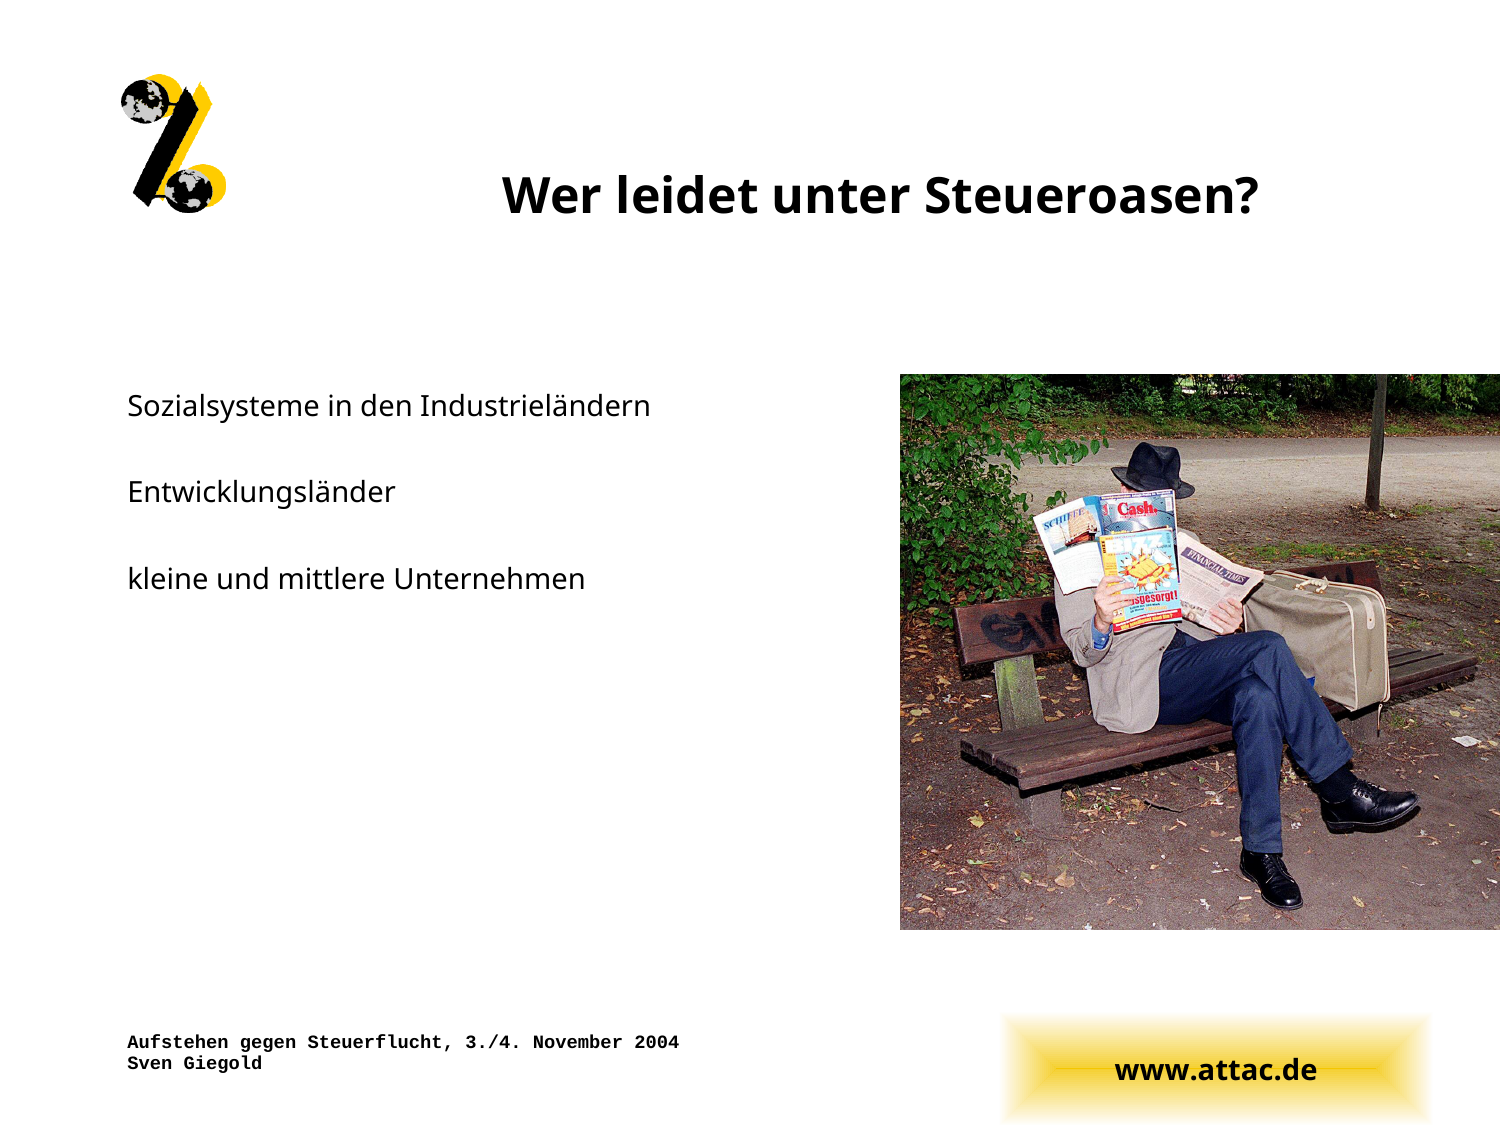

# Wer leidet unter Steueroasen?
Sozialsysteme in den Industrieländern
Entwicklungsländer
kleine und mittlere Unternehmen